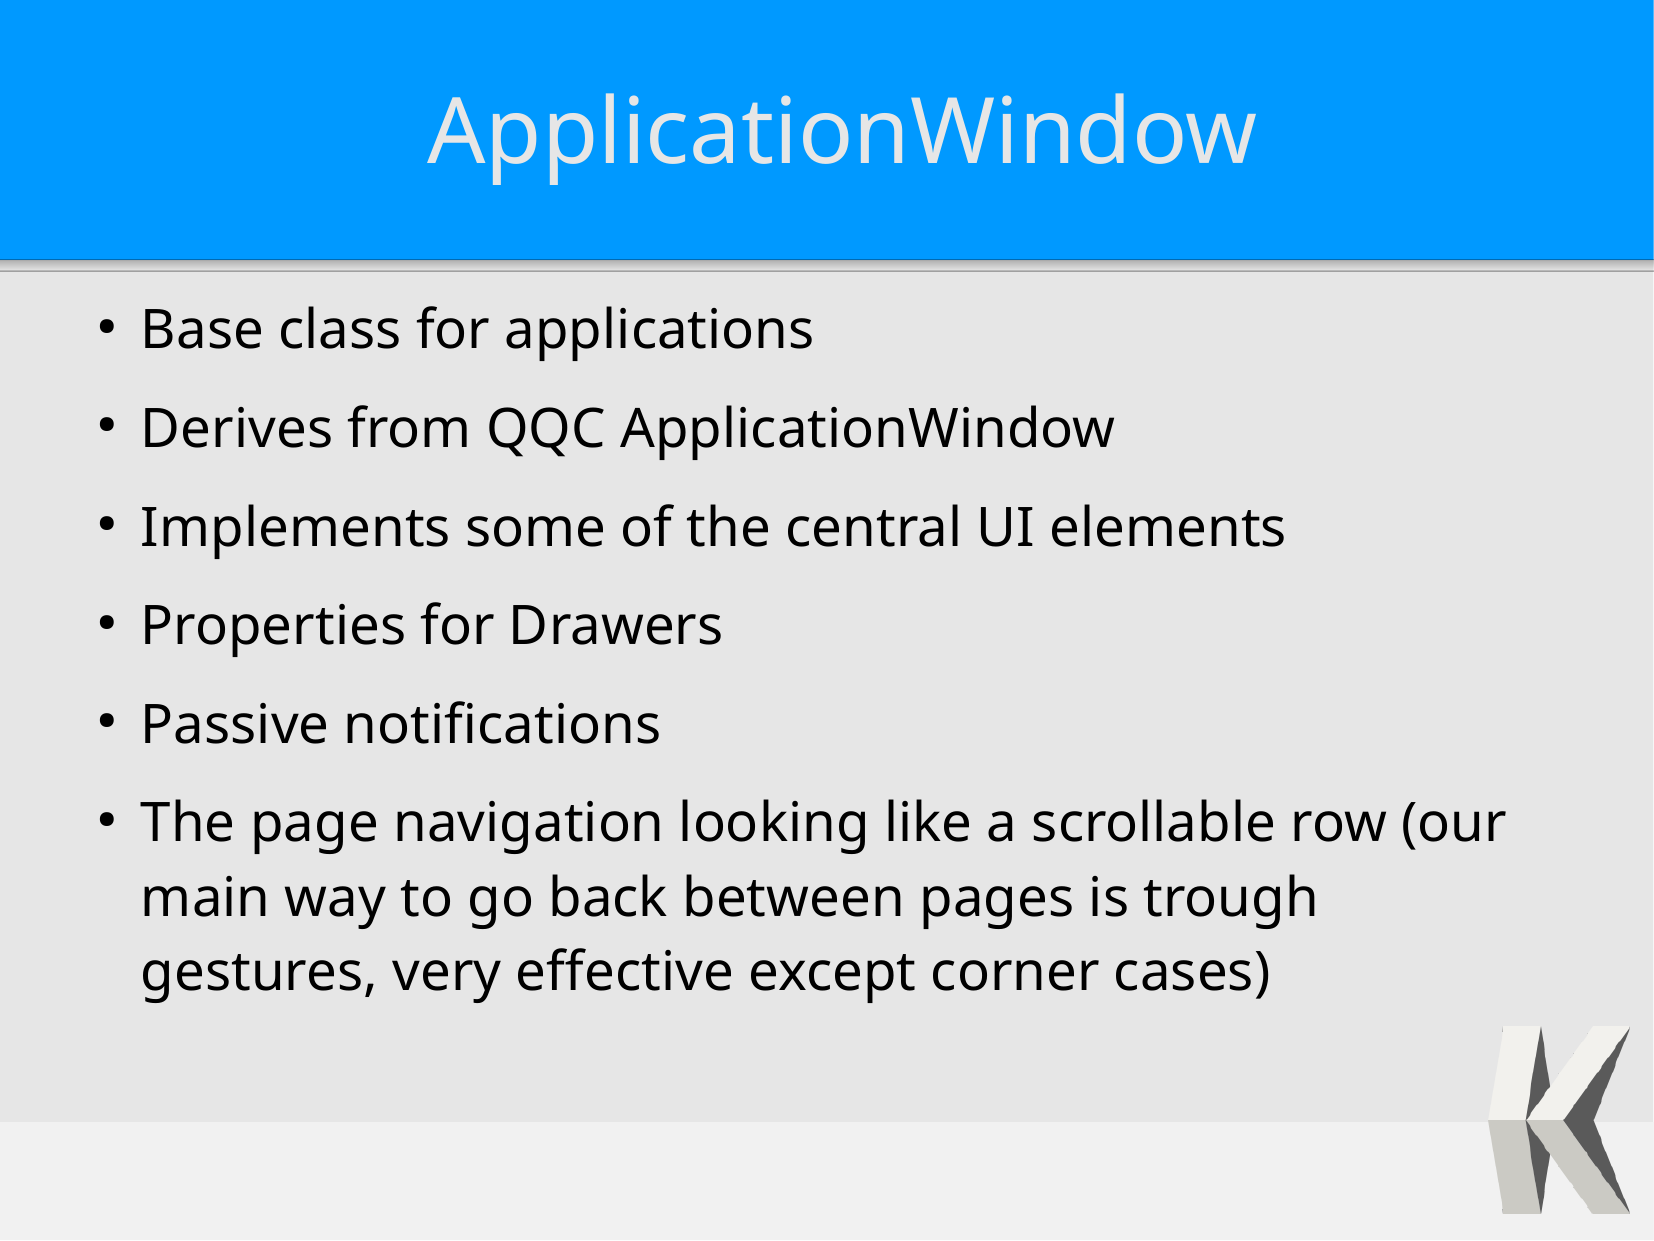

# ApplicationWindow
Base class for applications
Derives from QQC ApplicationWindow
Implements some of the central UI elements
Properties for Drawers
Passive notifications
The page navigation looking like a scrollable row (our main way to go back between pages is trough gestures, very effective except corner cases)